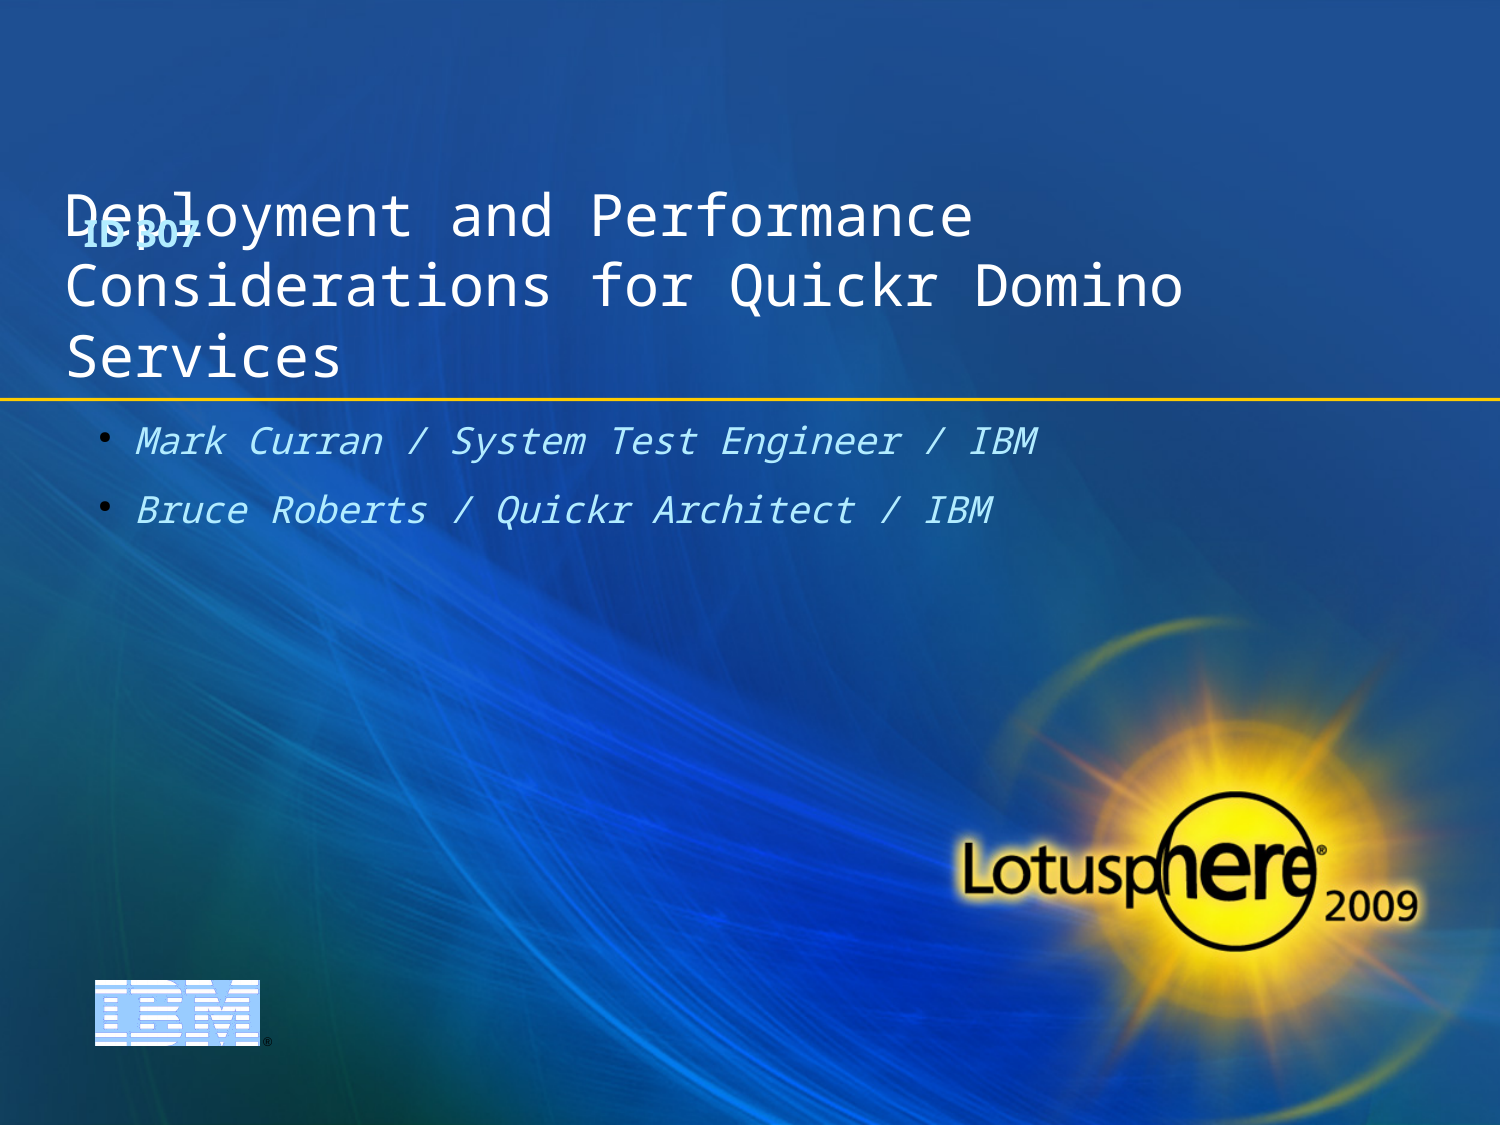

# Deployment and Performance Considerations for Quickr Domino Services
ID 307
Mark Curran / System Test Engineer / IBM
Bruce Roberts / Quickr Architect / IBM